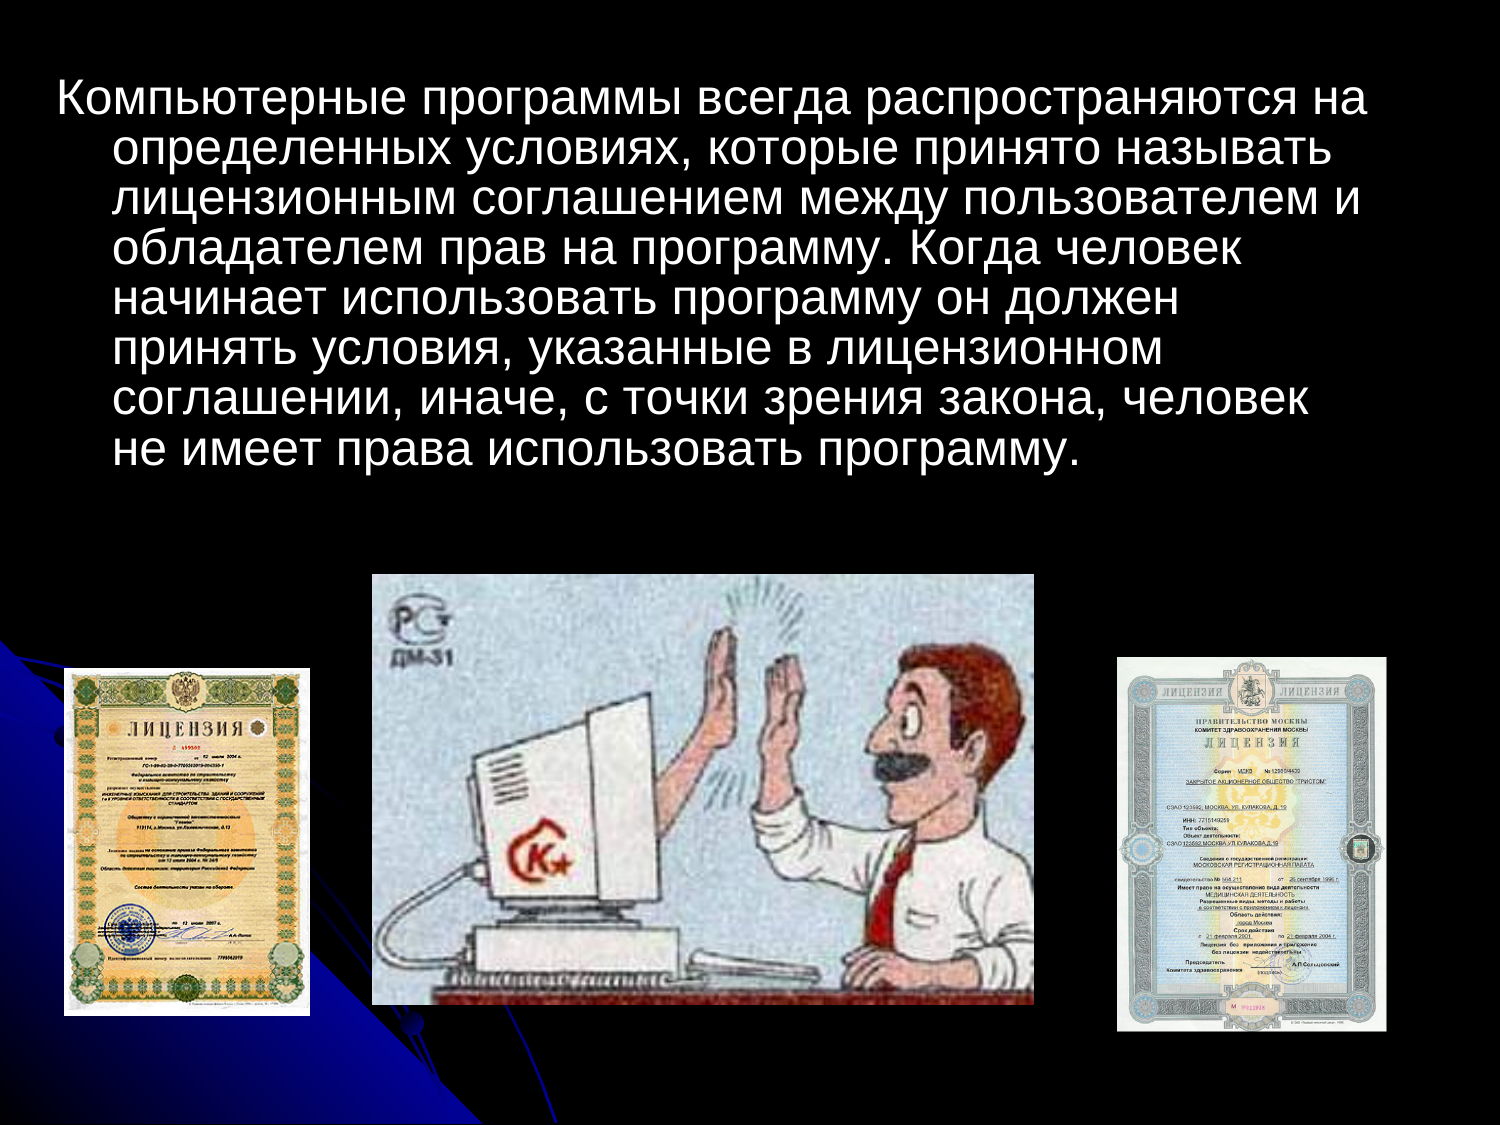

# Компьютерные программы всегда распространяются на определенных условиях, которые принято называть лицензионным соглашением между пользователем и обладателем прав на программу. Когда человек начинает использовать программу он должен принять условия, указанные в лицензионном соглашении, иначе, с точки зрения закона, человек не имеет права использовать программу.